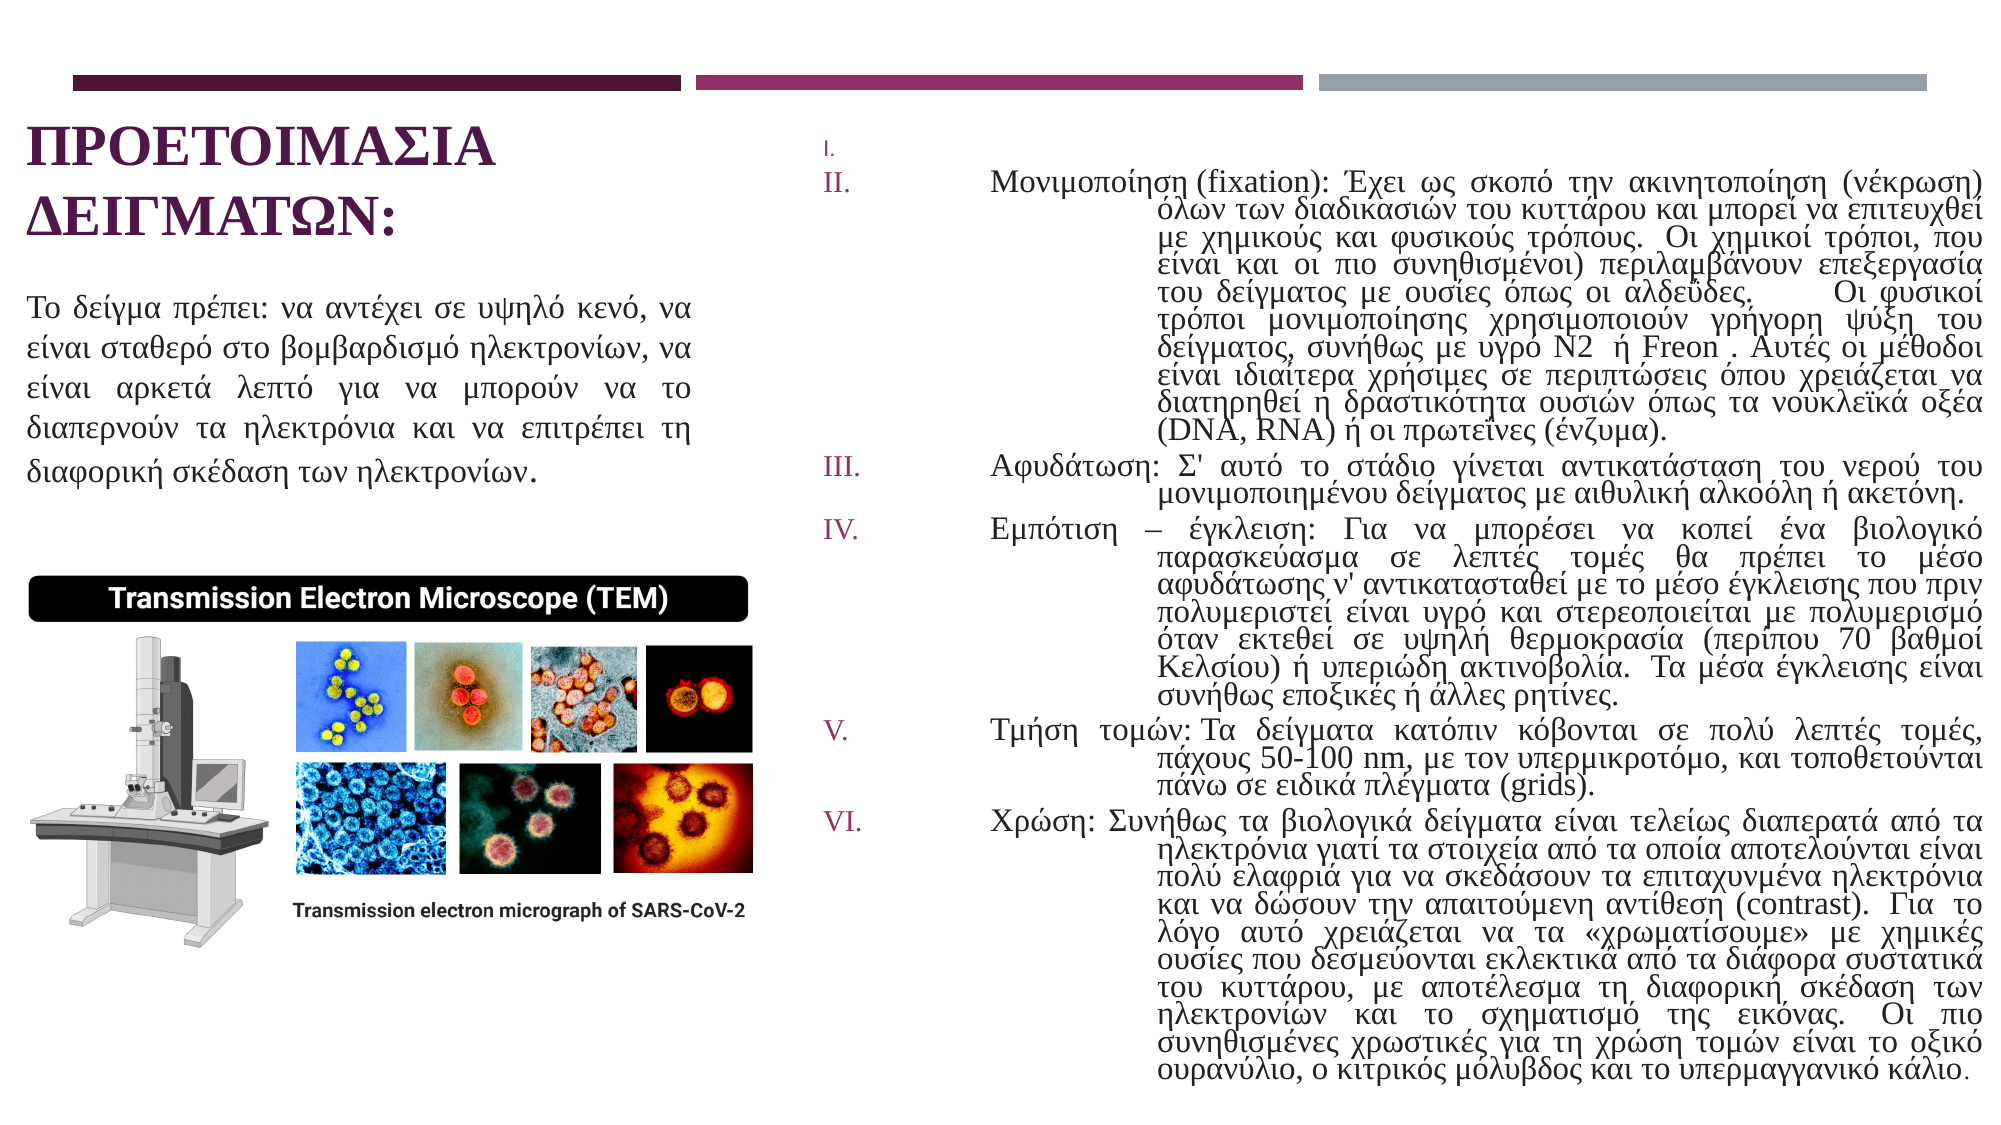

ΠΡΟΕΤΟΙΜΑΣΙΑ ΔΕΙΓΜΑΤΩΝ:
# Μονιμοποίηση (fixation): Έχει ως σκοπό την ακινητοποίηση (νέκρωση) όλων των διαδικασιών του κυττάρου και μπορεί να επιτευχθεί με χημικούς και φυσικούς τρόπους.  Οι χημικοί τρόποι, που είναι και οι πιο συνηθισμένοι) περιλαμβάνουν επεξεργασία του δείγματος με ουσίες όπως οι αλδεΰδες. Οι φυσικοί τρόποι μονιμοποίησης χρησιμοποιούν γρήγορη ψύξη του δείγματος, συνήθως με υγρό Ν2  ή Freon . Αυτές οι μέθοδοι είναι ιδιαίτερα χρήσιμες σε περιπτώσεις όπου χρειάζεται να διατηρηθεί η δραστικότητα ουσιών όπως τα νουκλεϊκά οξέα (DNA, RNA) ή οι πρωτεΐνες (ένζυμα).
Αφυδάτωση: Σ' αυτό το στάδιο γίνεται αντικατάσταση του νερού του μονιμοποιημένου δείγματος με αιθυλική αλκοόλη ή ακετόνη.
Εμπότιση – έγκλειση: Για να μπορέσει να κοπεί ένα βιολογικό παρασκεύασμα σε λεπτές τομές θα πρέπει το μέσο αφυδάτωσης ν' αντικατασταθεί με το μέσο έγκλεισης που πριν πολυμεριστεί είναι υγρό και στερεοποιείται με πολυμερισμό όταν εκτεθεί σε υψηλή θερμοκρασία (περίπου 70 βαθμοί Κελσίου) ή υπεριώδη ακτινοβολία.  Τα μέσα έγκλεισης είναι συνήθως εποξικές ή άλλες ρητίνες.
Τμήση τομών: Τα δείγματα κατόπιν κόβονται σε πολύ λεπτές τομές, πάχους 50-100 nm, με τον υπερμικροτόμο, και τοποθετούνται πάνω σε ειδικά πλέγματα (grids).
Χρώση: Συνήθως τα βιολογικά δείγματα είναι τελείως διαπερατά από τα ηλεκτρόνια γιατί τα στοιχεία από τα οποία αποτελούνται είναι πολύ ελαφριά για να σκεδάσουν τα επιταχυνμένα ηλεκτρόνια και να δώσουν την απαιτούμενη αντίθεση (contrast).  Για  το λόγο αυτό χρειάζεται να τα «χρωματίσουμε» με χημικές ουσίες που δεσμεύονται εκλεκτικά από τα διάφορα συστατικά του κυττάρου, με αποτέλεσμα τη διαφορική σκέδαση των ηλεκτρονίων και το σχηματισμό της εικόνας.  Οι πιο συνηθισμένες χρωστικές για τη χρώση τομών είναι το οξικό ουρανύλιο, ο κιτρικός μόλυβδος και το υπερμαγγανικό κάλιο.
Το δείγμα πρέπει: να αντέχει σε υψηλό κενό, να είναι σταθερό στο βομβαρδισμό ηλεκτρονίων, να είναι αρκετά λεπτό για να μπορούν να το διαπερνούν τα ηλεκτρόνια και να επιτρέπει τη διαφορική σκέδαση των ηλεκτρονίων.